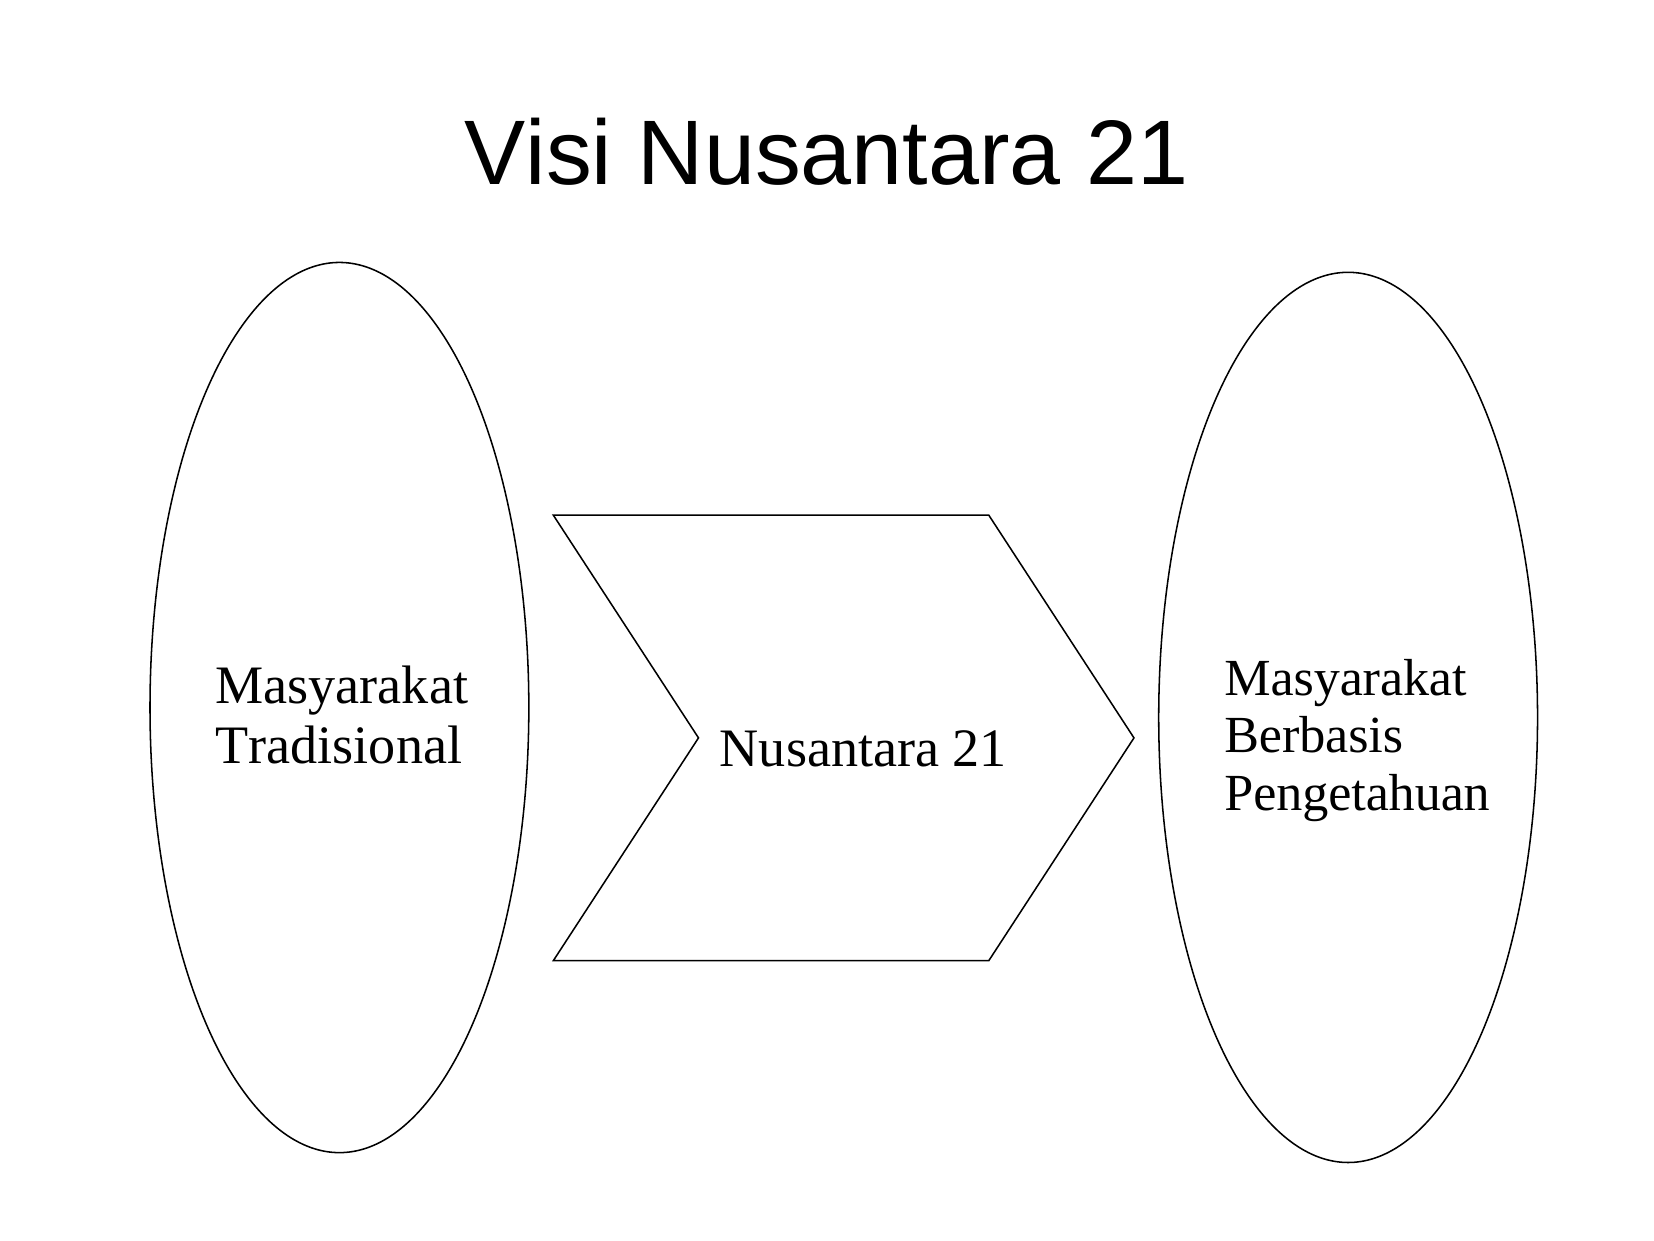

# Visi Nusantara 21
Nusantara 21
Masyarakat
Tradisional
Masyarakat
Berbasis
Pengetahuan